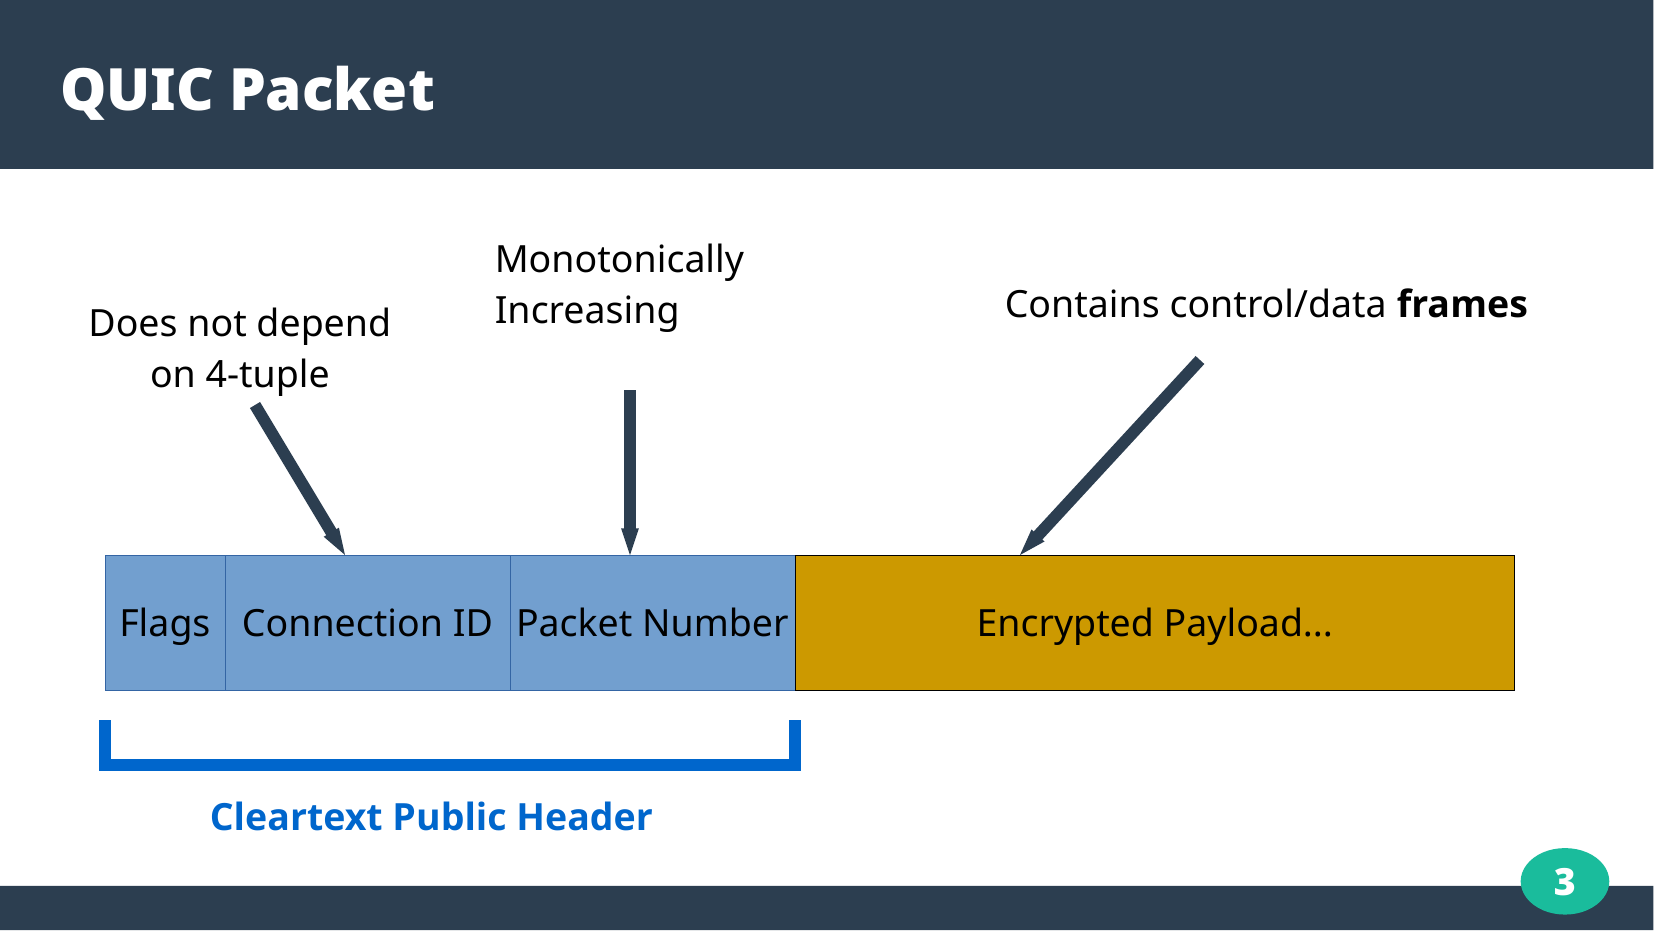

# QUIC Packet
Monotonically Increasing
Contains control/data frames
Does not depend on 4-tuple
Flags
Connection ID
Packet Number
Encrypted Payload...
Cleartext Public Header
3